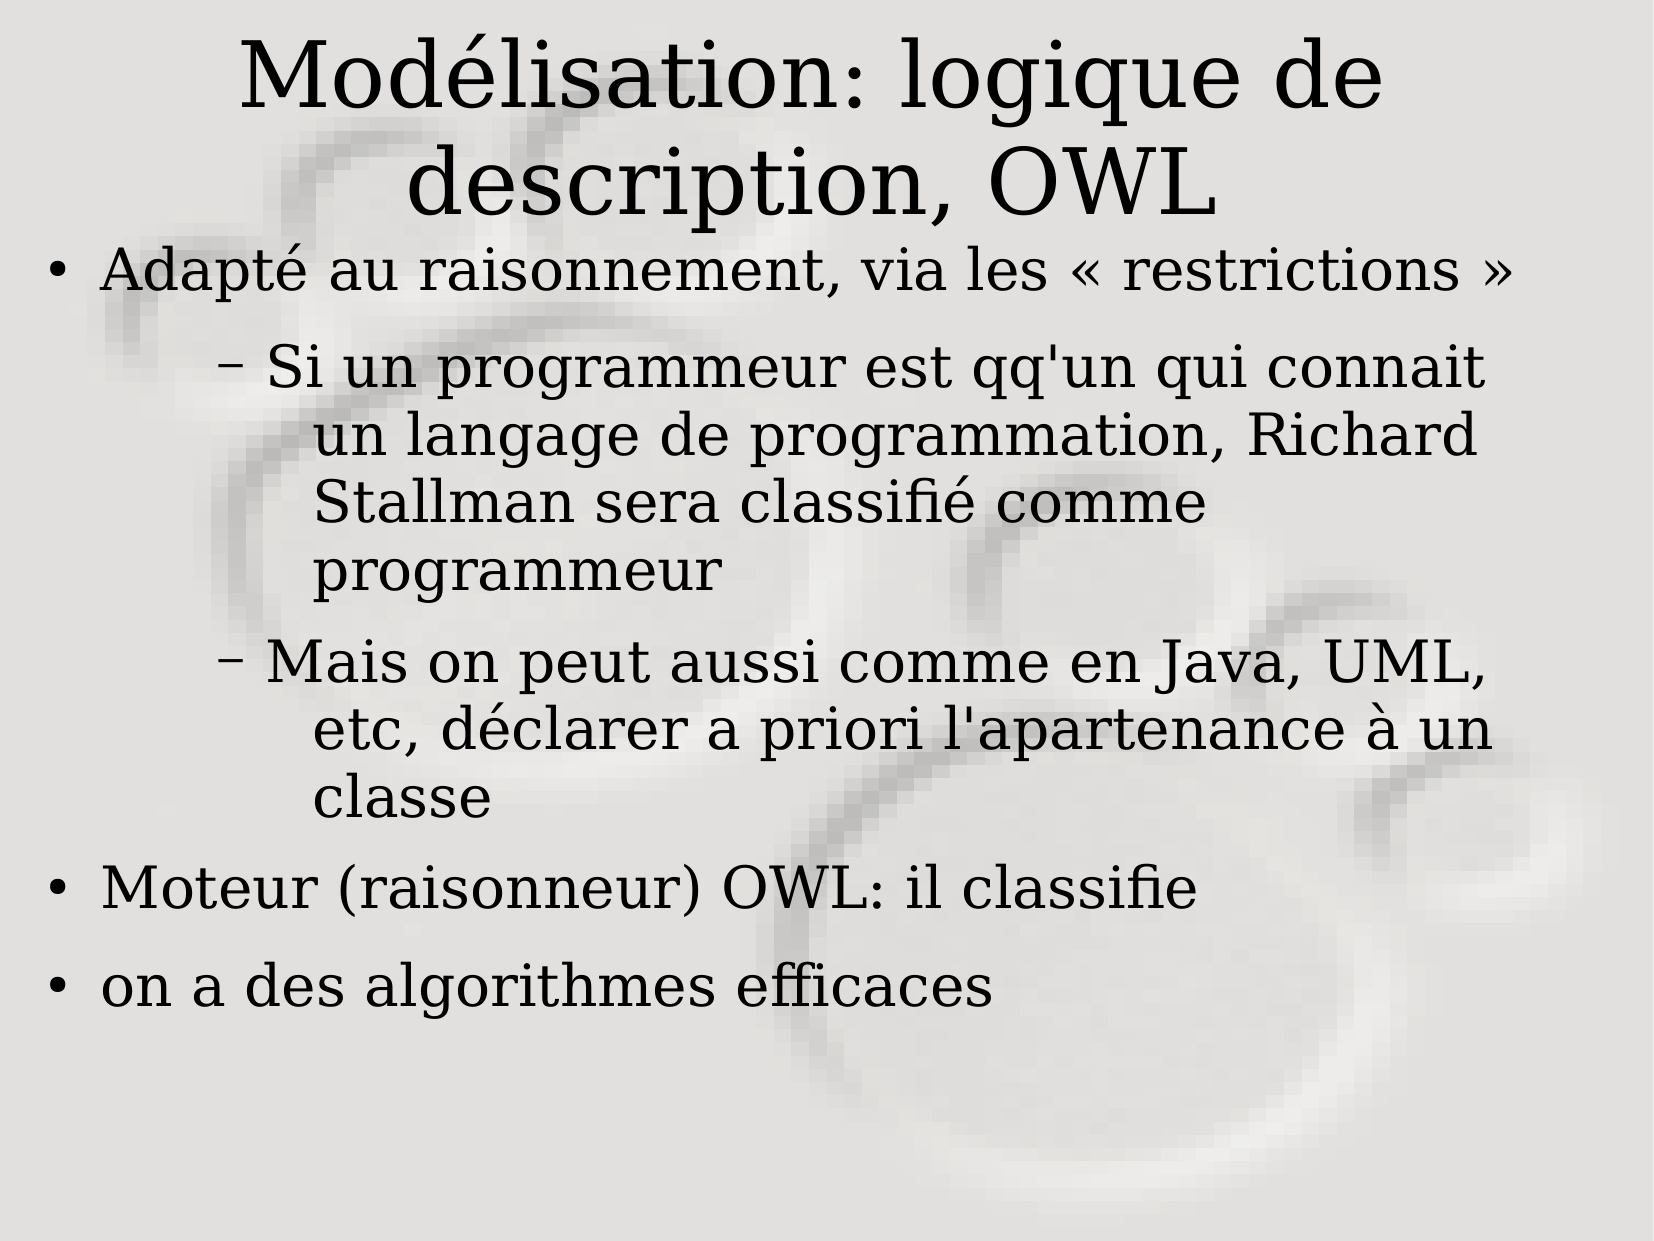

# Modélisation: logique de description, OWL
Adapté au raisonnement, via les « restrictions »
Si un programmeur est qq'un qui connait un langage de programmation, Richard Stallman sera classifié comme programmeur
Mais on peut aussi comme en Java, UML, etc, déclarer a priori l'apartenance à un classe
Moteur (raisonneur) OWL: il classifie
on a des algorithmes efficaces